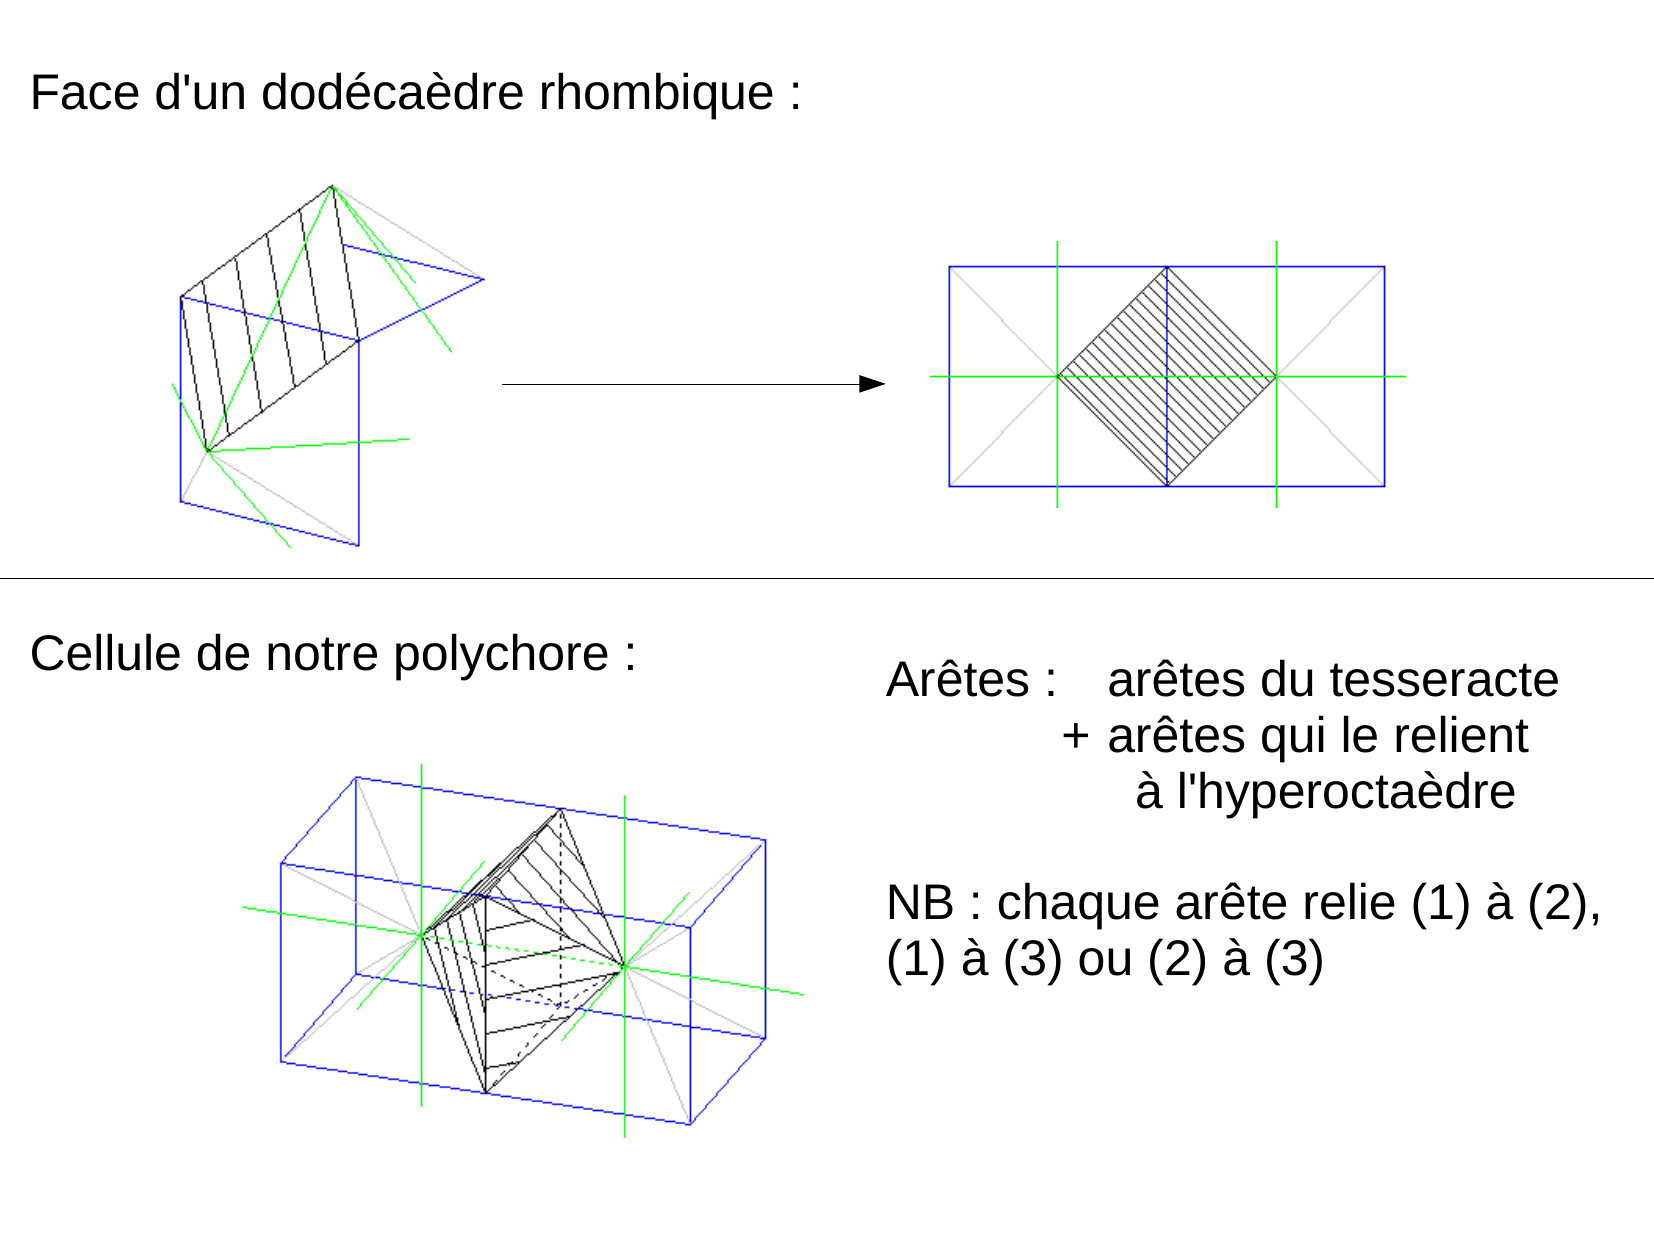

Face d'un dodécaèdre rhombique :
Cellule de notre polychore :
Arêtes : 	arêtes du tesseracte
		 +	arêtes qui le relient
			 à l'hyperoctaèdre
NB : chaque arête relie (1) à (2),
(1) à (3) ou (2) à (3)